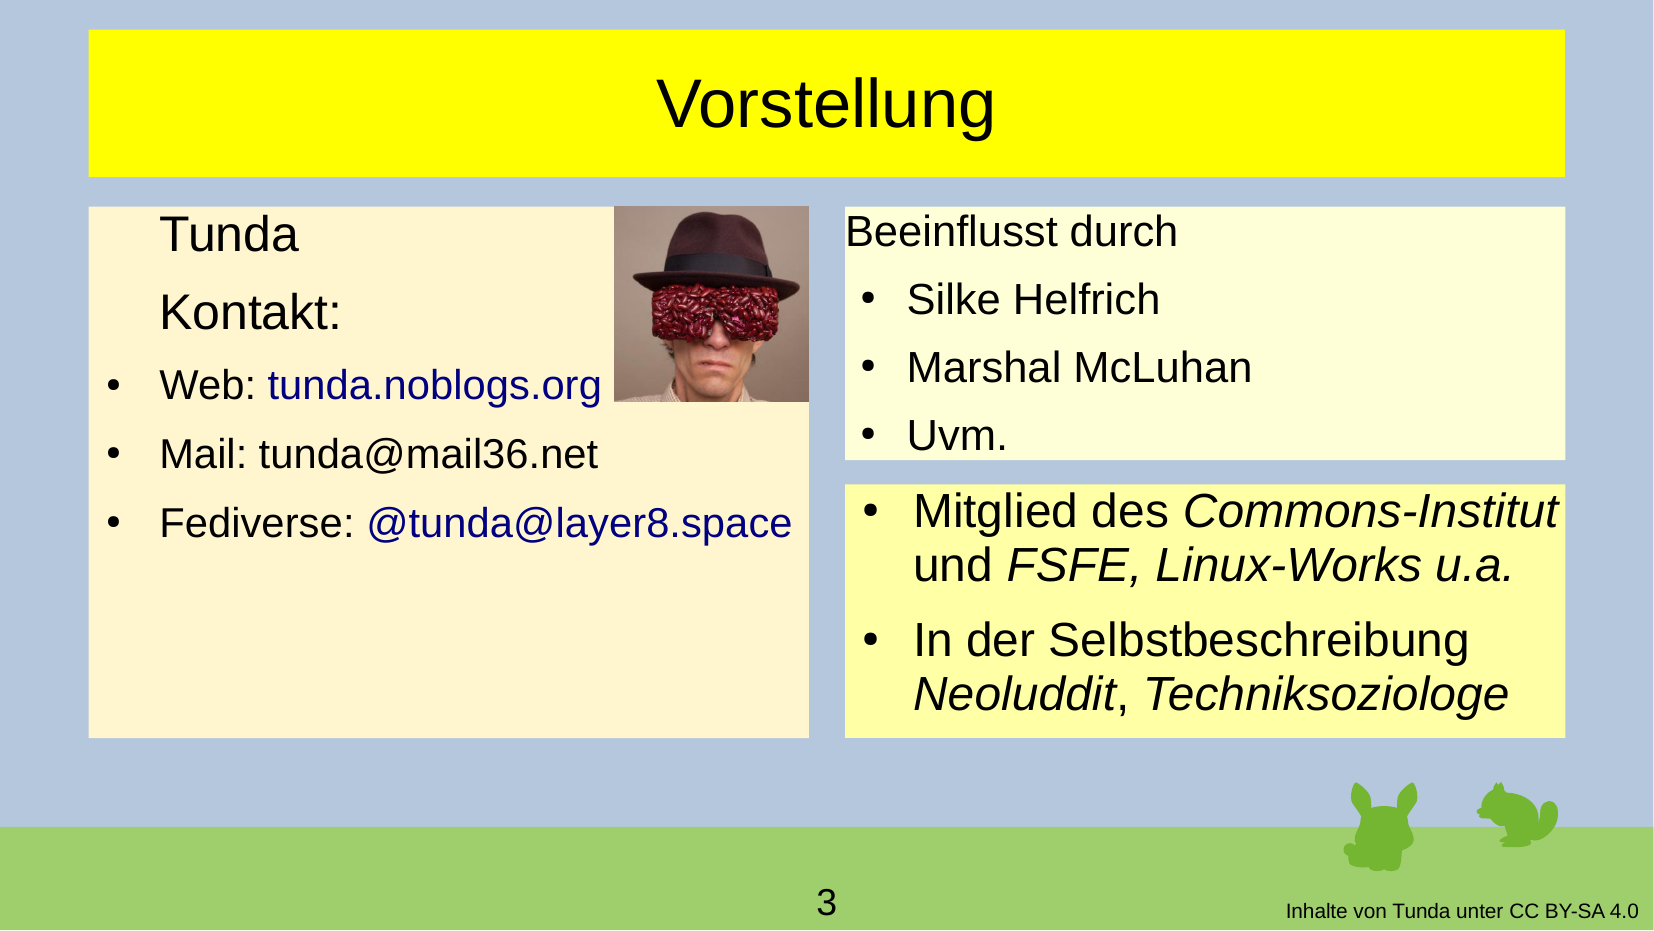

# Vorstellung
Tunda
Kontakt:
Web: tunda.noblogs.org
Mail: tunda@mail36.net
Fediverse: @tunda@layer8.space
Beeinflusst durch
Silke Helfrich
Marshal McLuhan
Uvm.
Mitglied des Commons-Institut und FSFE, Linux-Works u.a.
In der Selbstbeschreibung
Neoluddit, Techniksoziologe
Inhalte von Tunda unter CC BY-SA 4.0